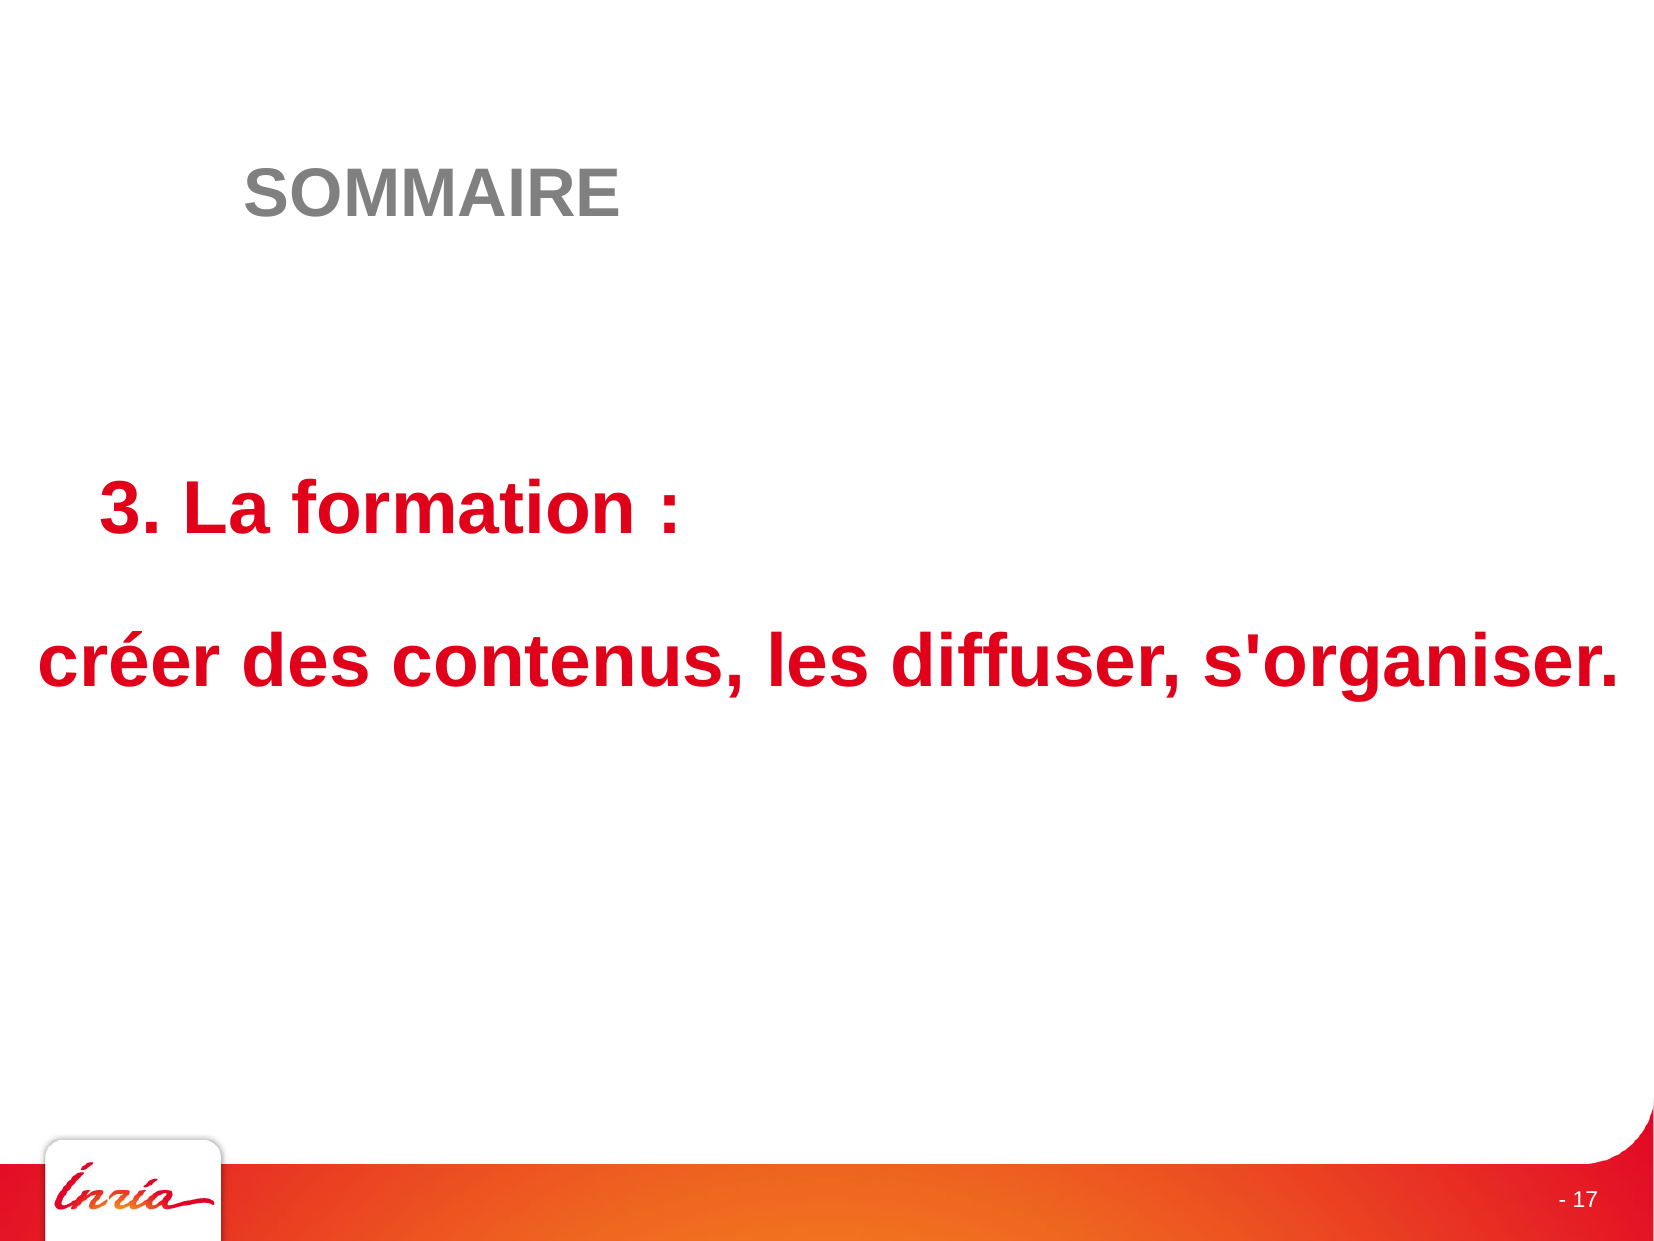

SOMMAIRE
# 3. La formation : créer des contenus, les diffuser, s'organiser.